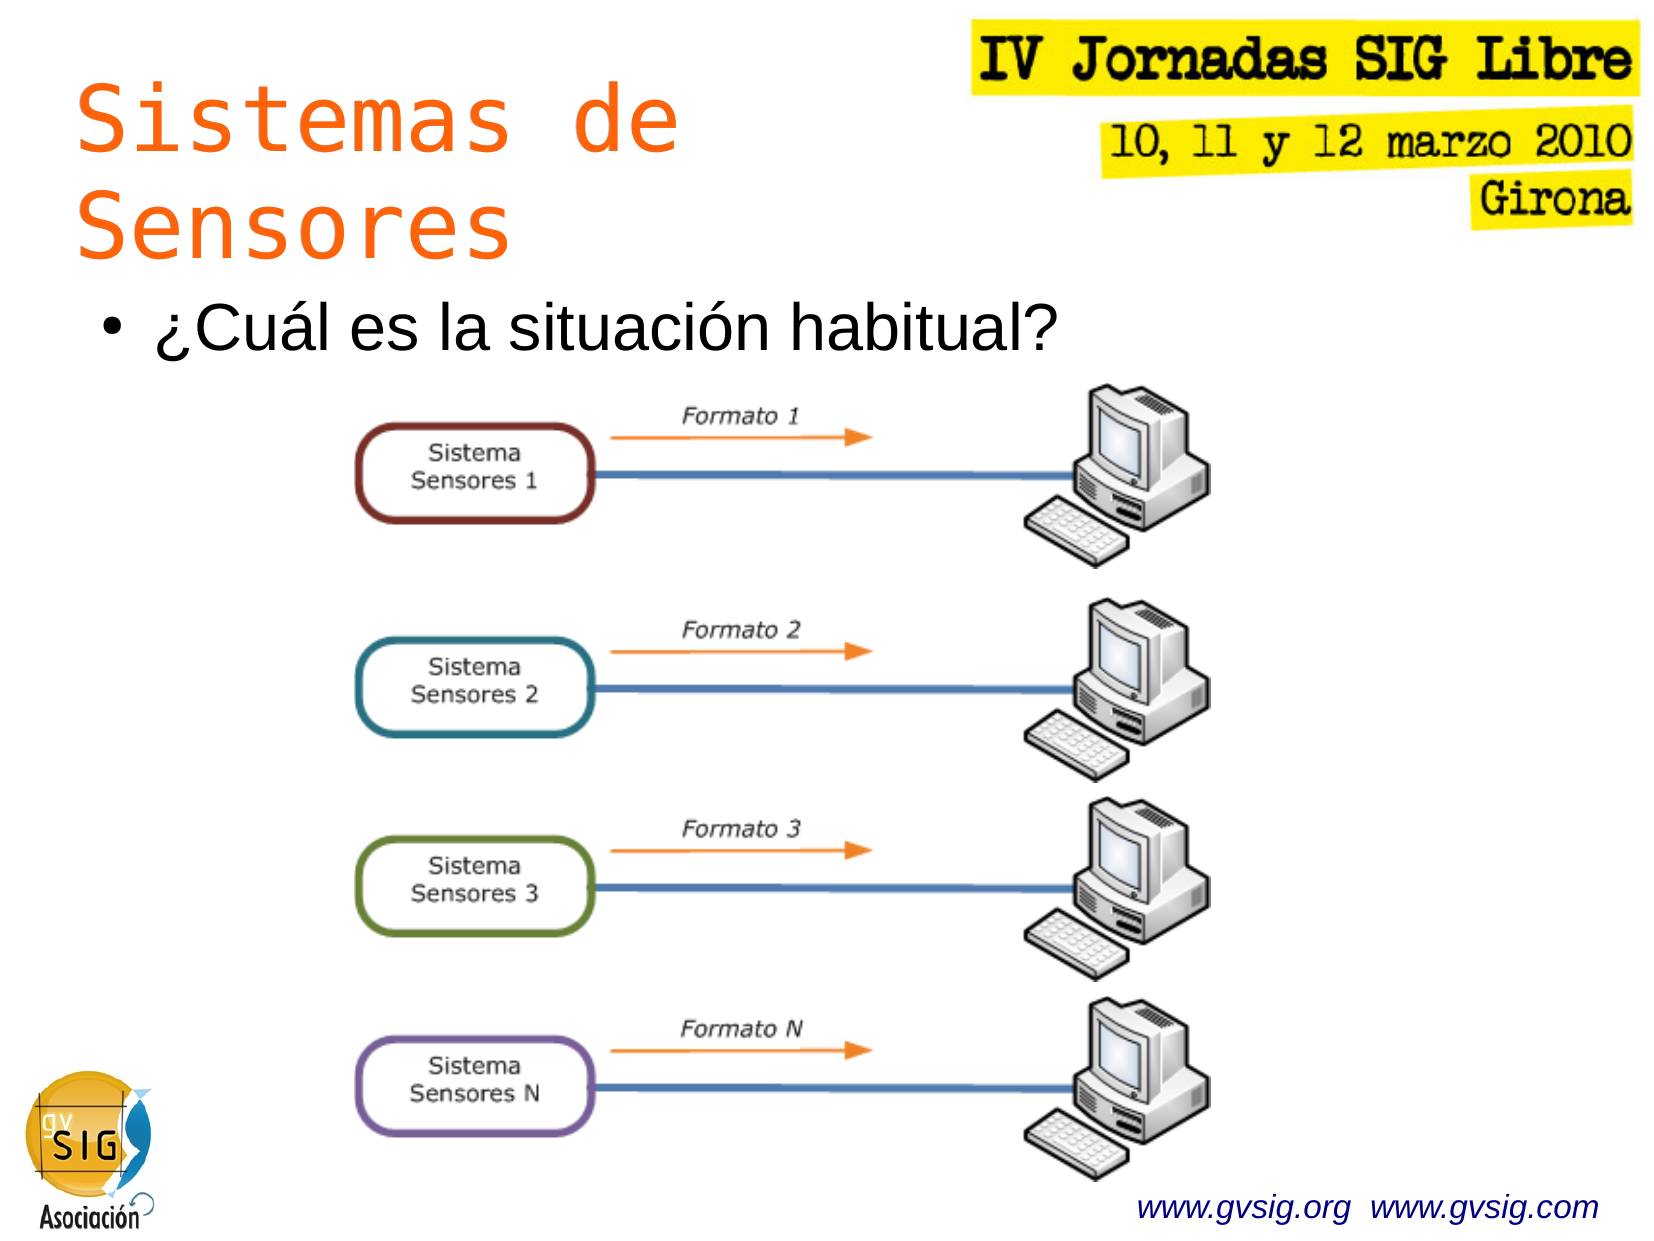

Sistemas de
Sensores
# ¿Cuál es la situación habitual?